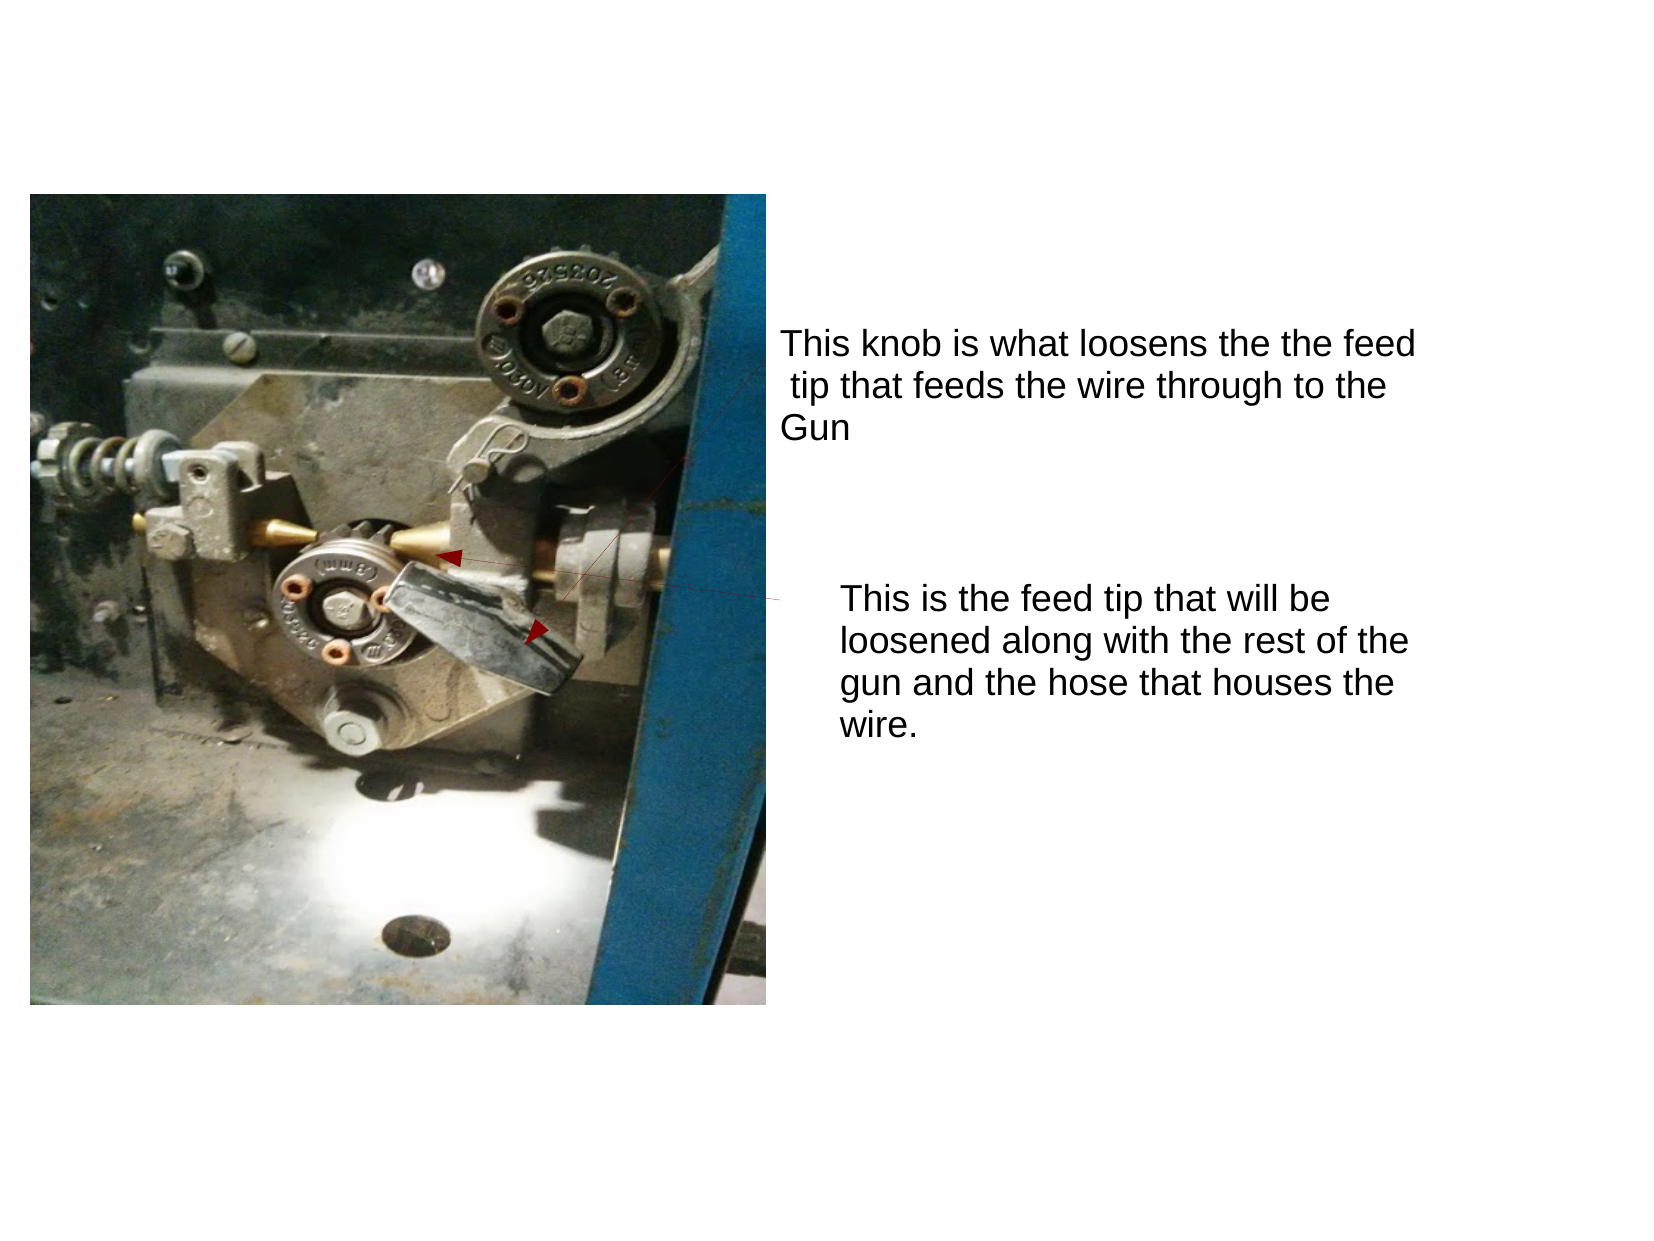

This knob is what loosens the the feed tip that feeds the wire through to the Gun
This is the feed tip that will be loosened along with the rest of the gun and the hose that houses the wire.